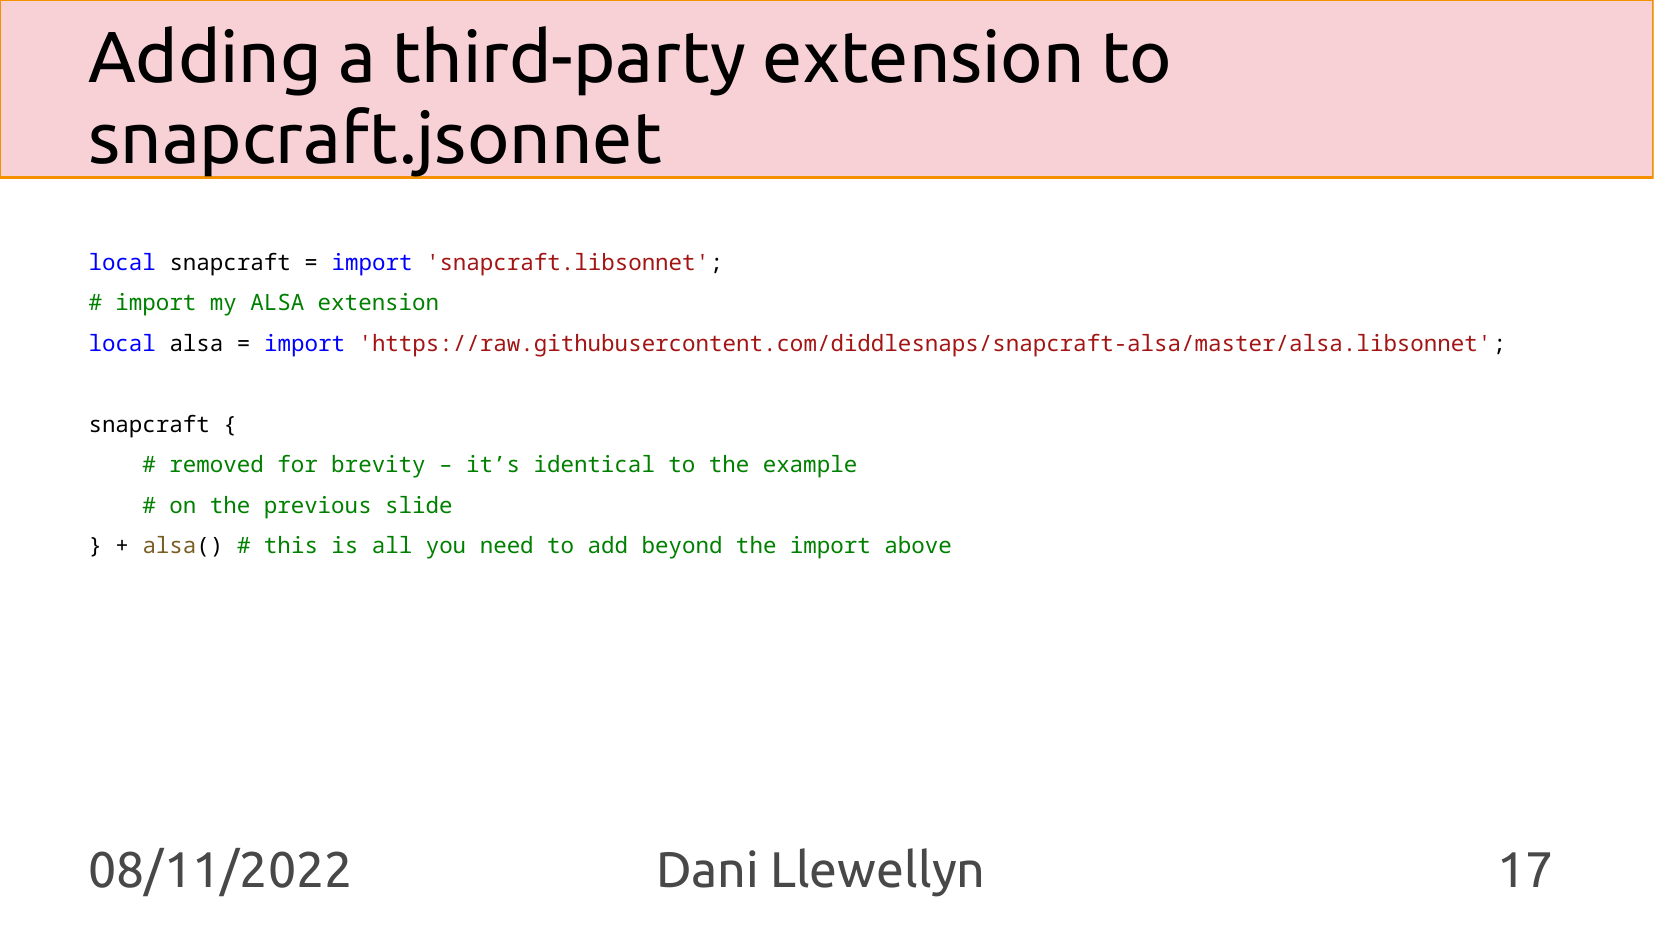

# Adding a third-party extension to snapcraft.jsonnet
local snapcraft = import 'snapcraft.libsonnet';
# import my ALSA extension
local alsa = import 'https://raw.githubusercontent.com/diddlesnaps/snapcraft-alsa/master/alsa.libsonnet';
snapcraft {
 # removed for brevity – it’s identical to the example
 # on the previous slide
} + alsa() # this is all you need to add beyond the import above
08/11/2022
Dani Llewellyn
17